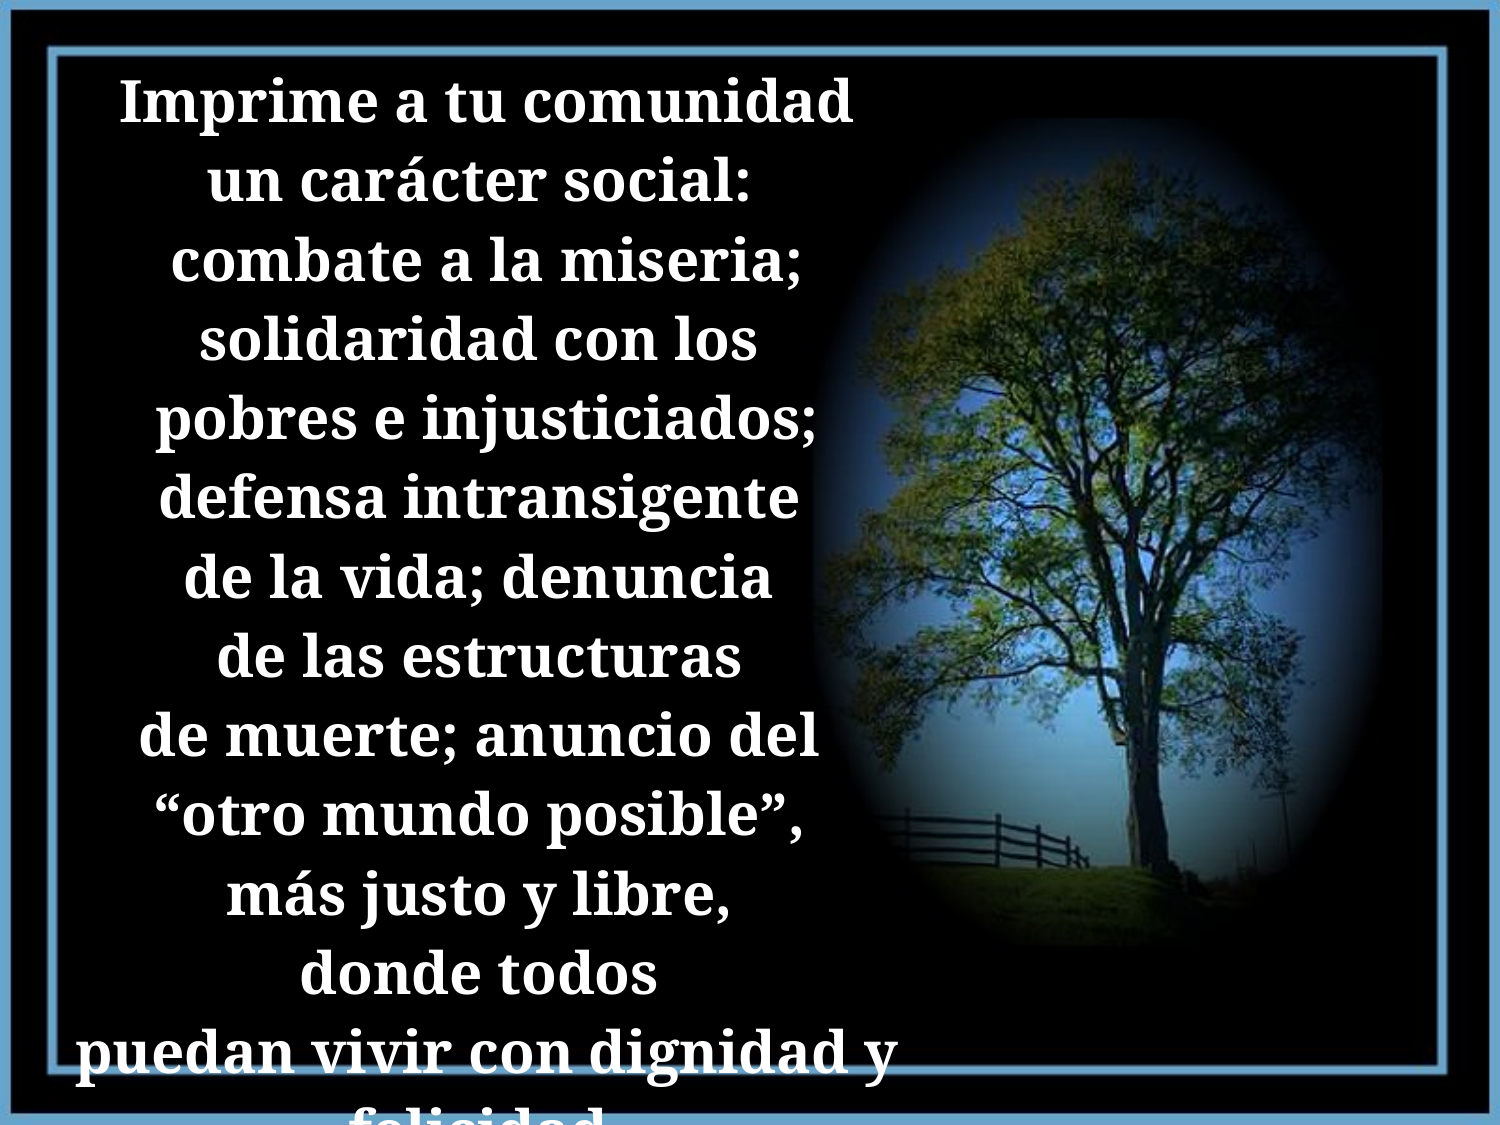

Imprime a tu comunidad un carácter social:
combate a la miseria; solidaridad con los
pobres e injusticiados; defensa intransigente
de la vida; denuncia
de las estructuras
de muerte; anuncio del
“otro mundo posible”,
más justo y libre,
donde todos
puedan vivir con dignidad y felicidad.